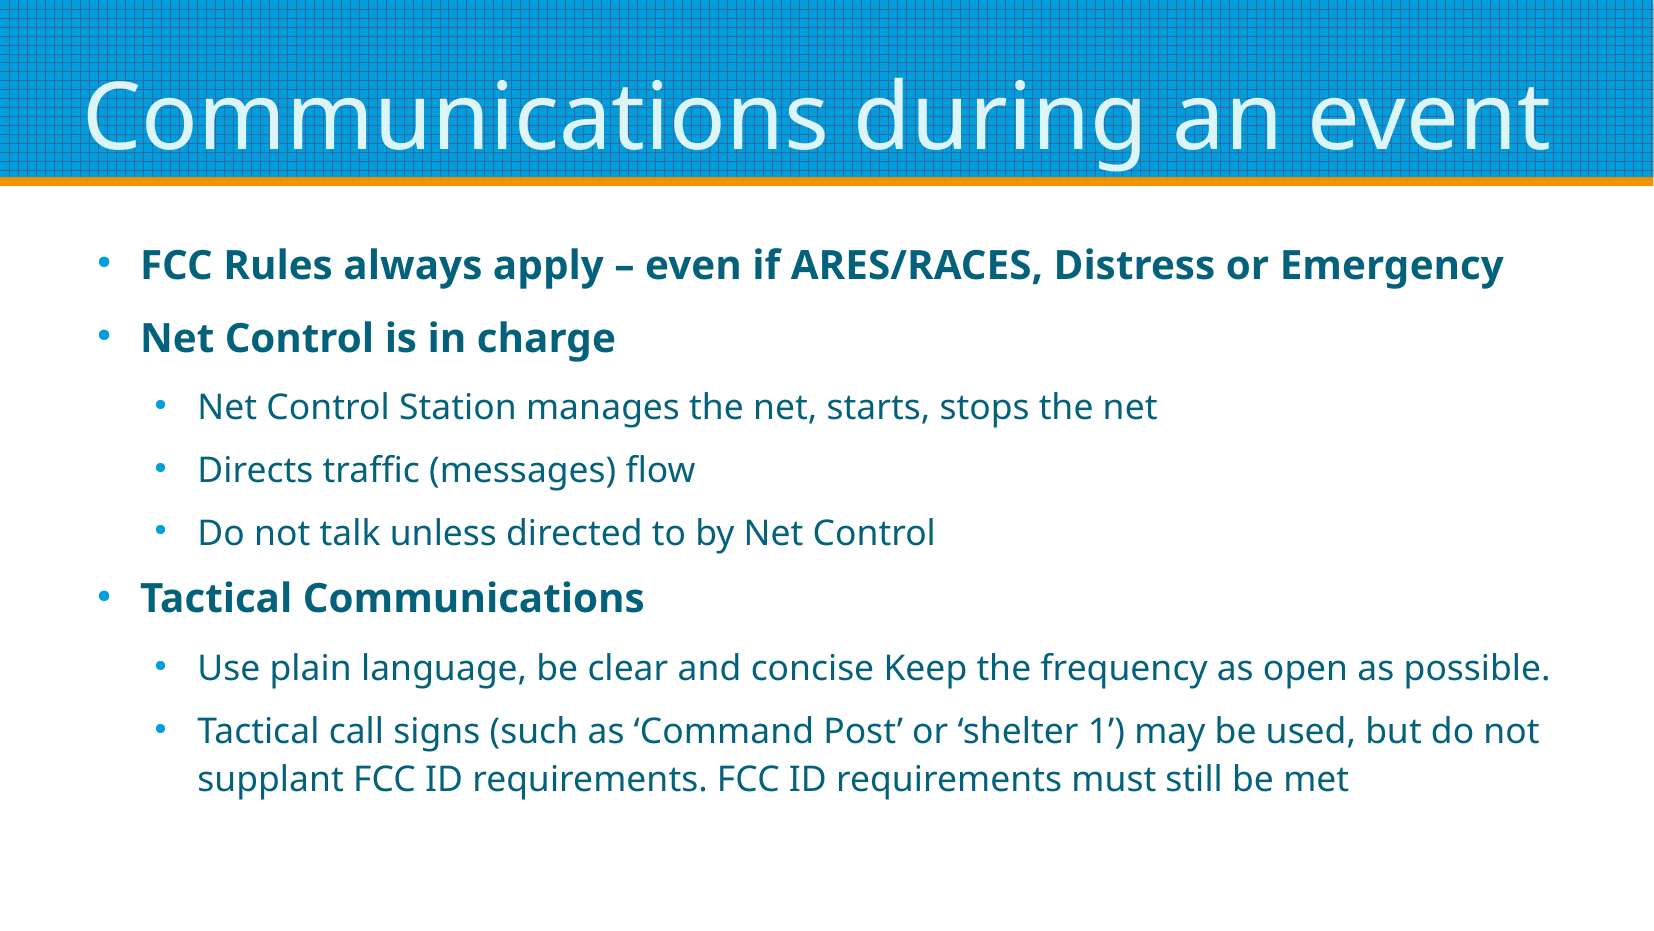

# Communications during an event
FCC Rules always apply – even if ARES/RACES, Distress or Emergency
Net Control is in charge
Net Control Station manages the net, starts, stops the net
Directs traffic (messages) flow
Do not talk unless directed to by Net Control
Tactical Communications
Use plain language, be clear and concise Keep the frequency as open as possible.
Tactical call signs (such as ‘Command Post’ or ‘shelter 1’) may be used, but do not supplant FCC ID requirements. FCC ID requirements must still be met